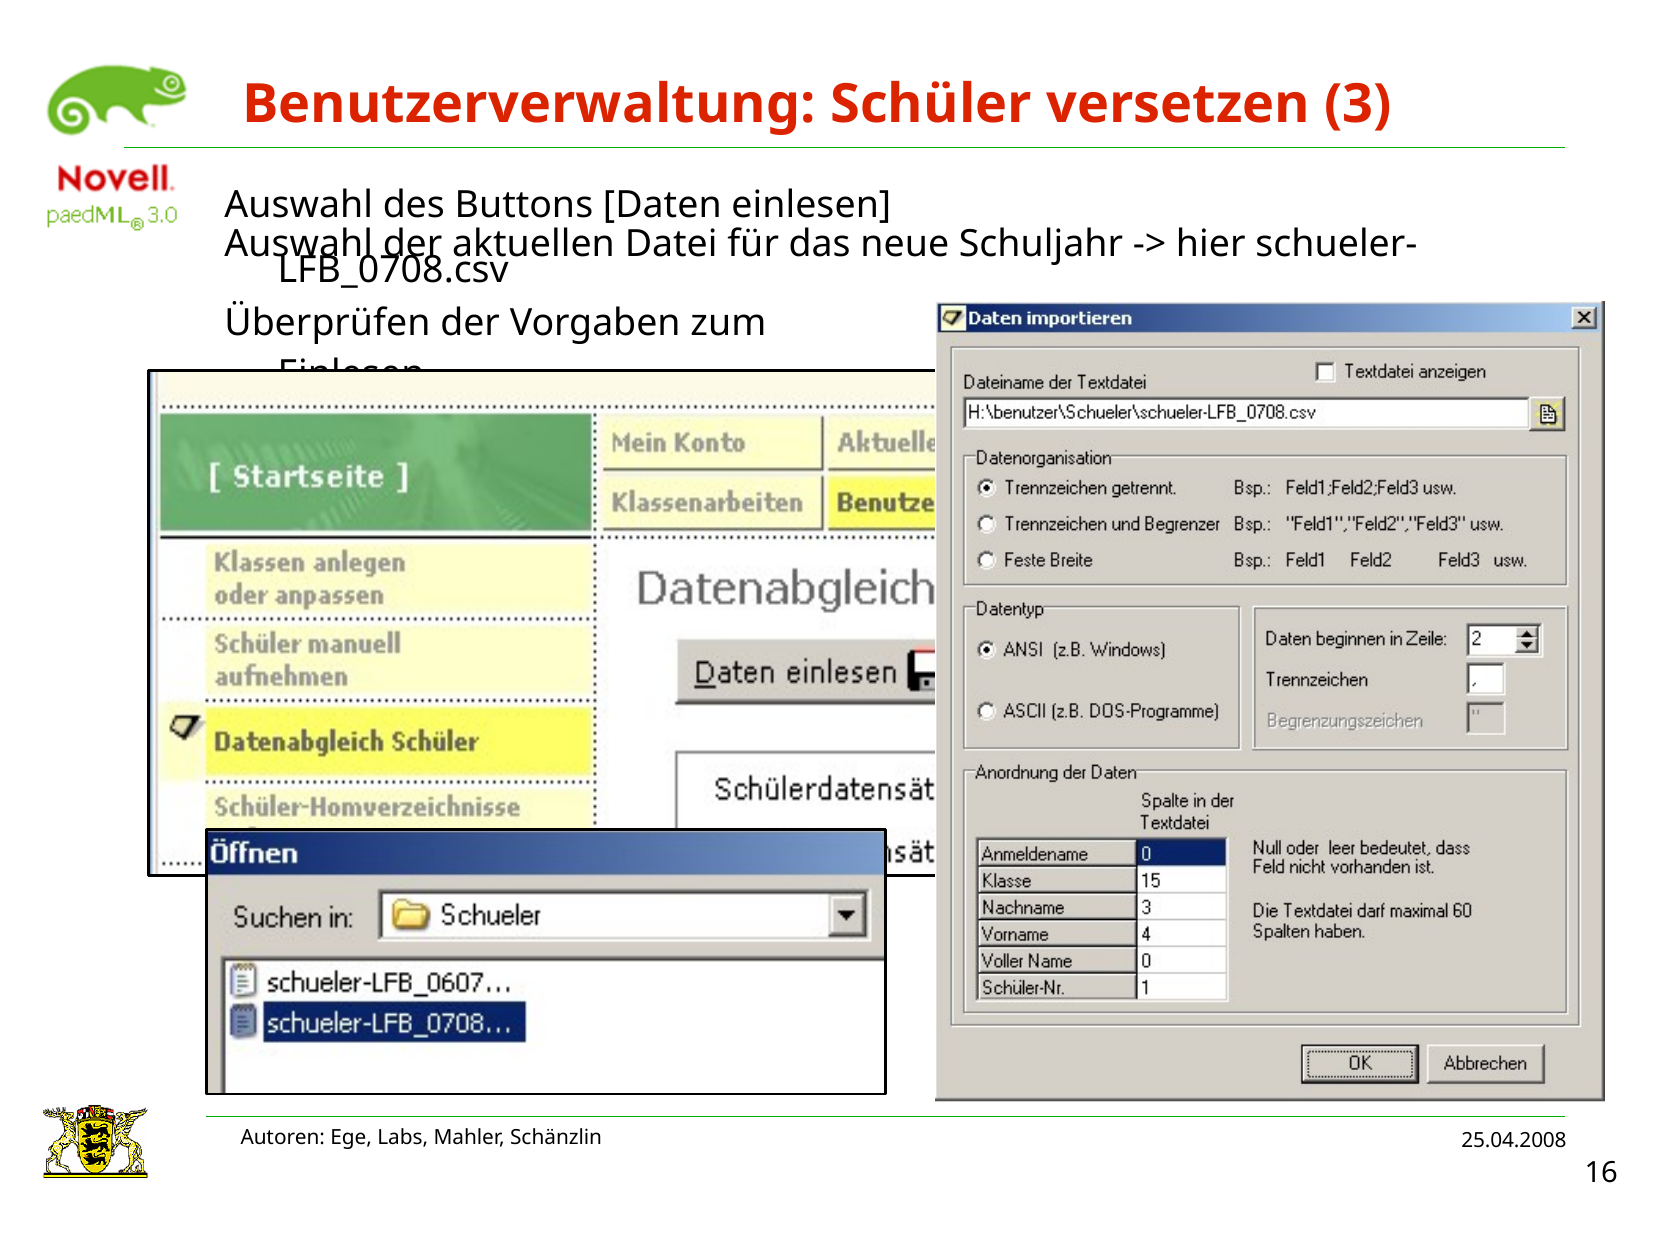

# Benutzerverwaltung: Schüler versetzen (3)
Auswahl des Buttons [Daten einlesen]
Auswahl der aktuellen Datei für das neue Schuljahr -> hier schueler-LFB_0708.csv
Überprüfen der Vorgaben zum Einlesen
Autoren: Ege, Labs, Mahler, Schänzlin
25.04.2008
16